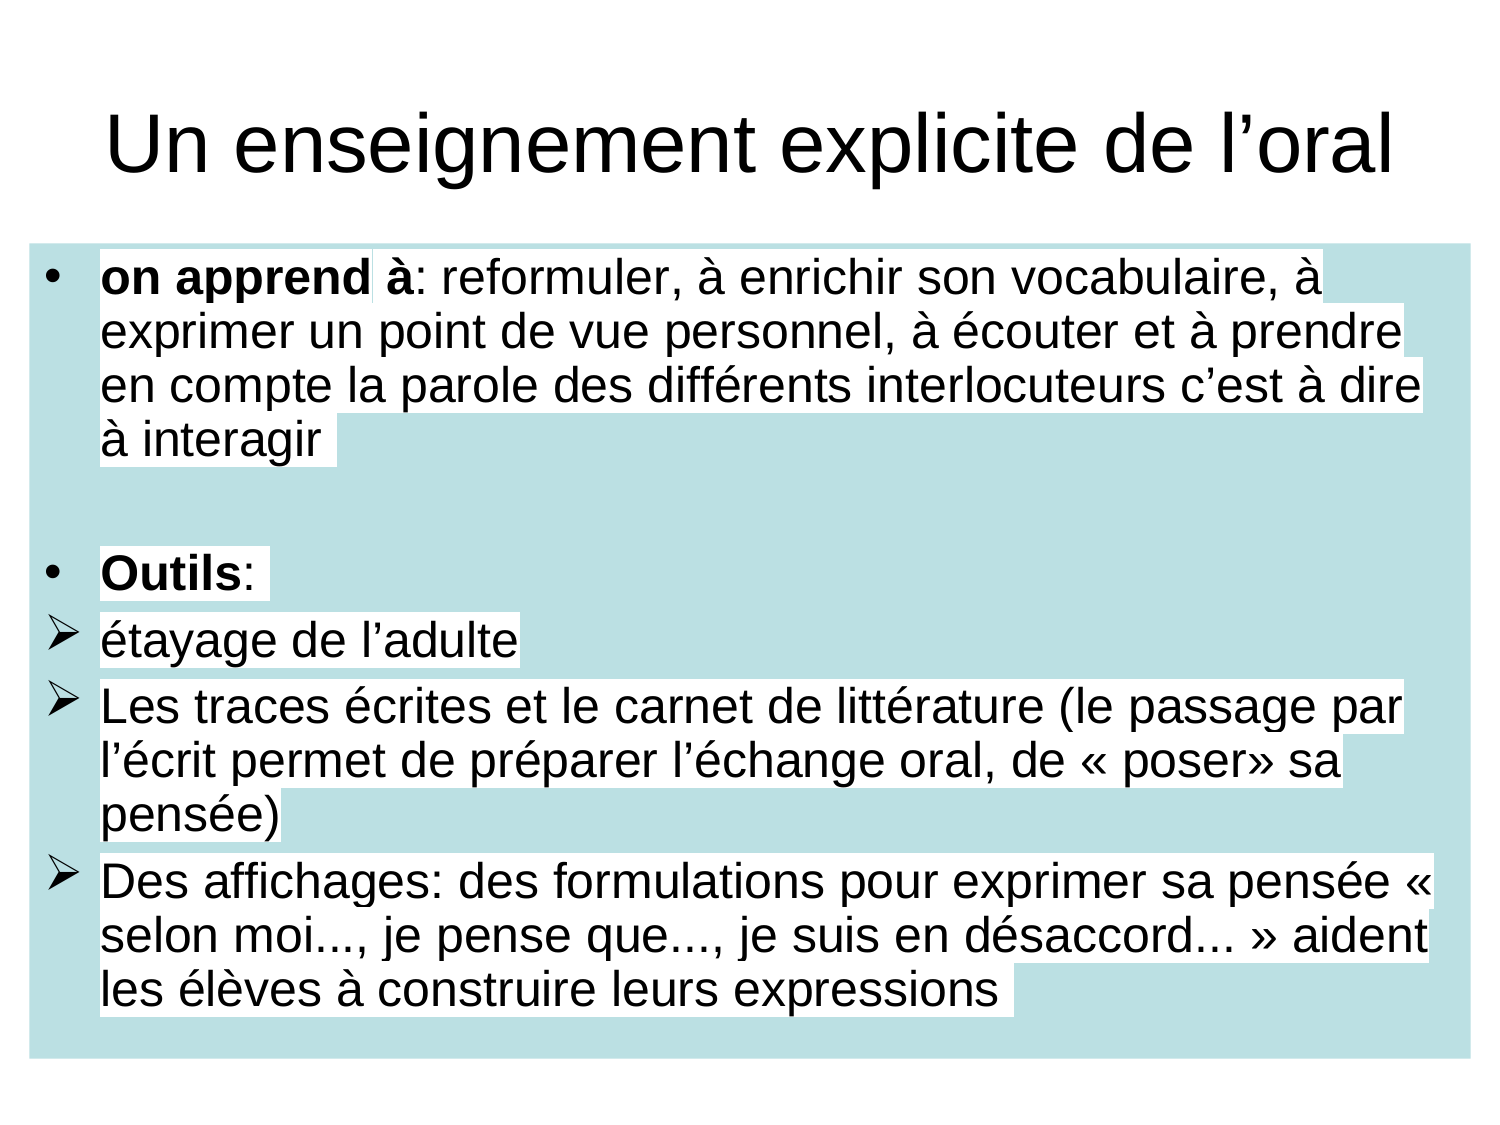

# Un enseignement explicite de l’oral
on apprend à: reformuler, à enrichir son vocabulaire, à exprimer un point de vue personnel, à écouter et à prendre en compte la parole des différents interlocuteurs c’est à dire à interagir
Outils:
étayage de l’adulte
Les traces écrites et le carnet de littérature (le passage par l’écrit permet de préparer l’échange oral, de « poser» sa pensée)
Des affichages: des formulations pour exprimer sa pensée « selon moi..., je pense que..., je suis en désaccord... » aident les élèves à construire leurs expressions